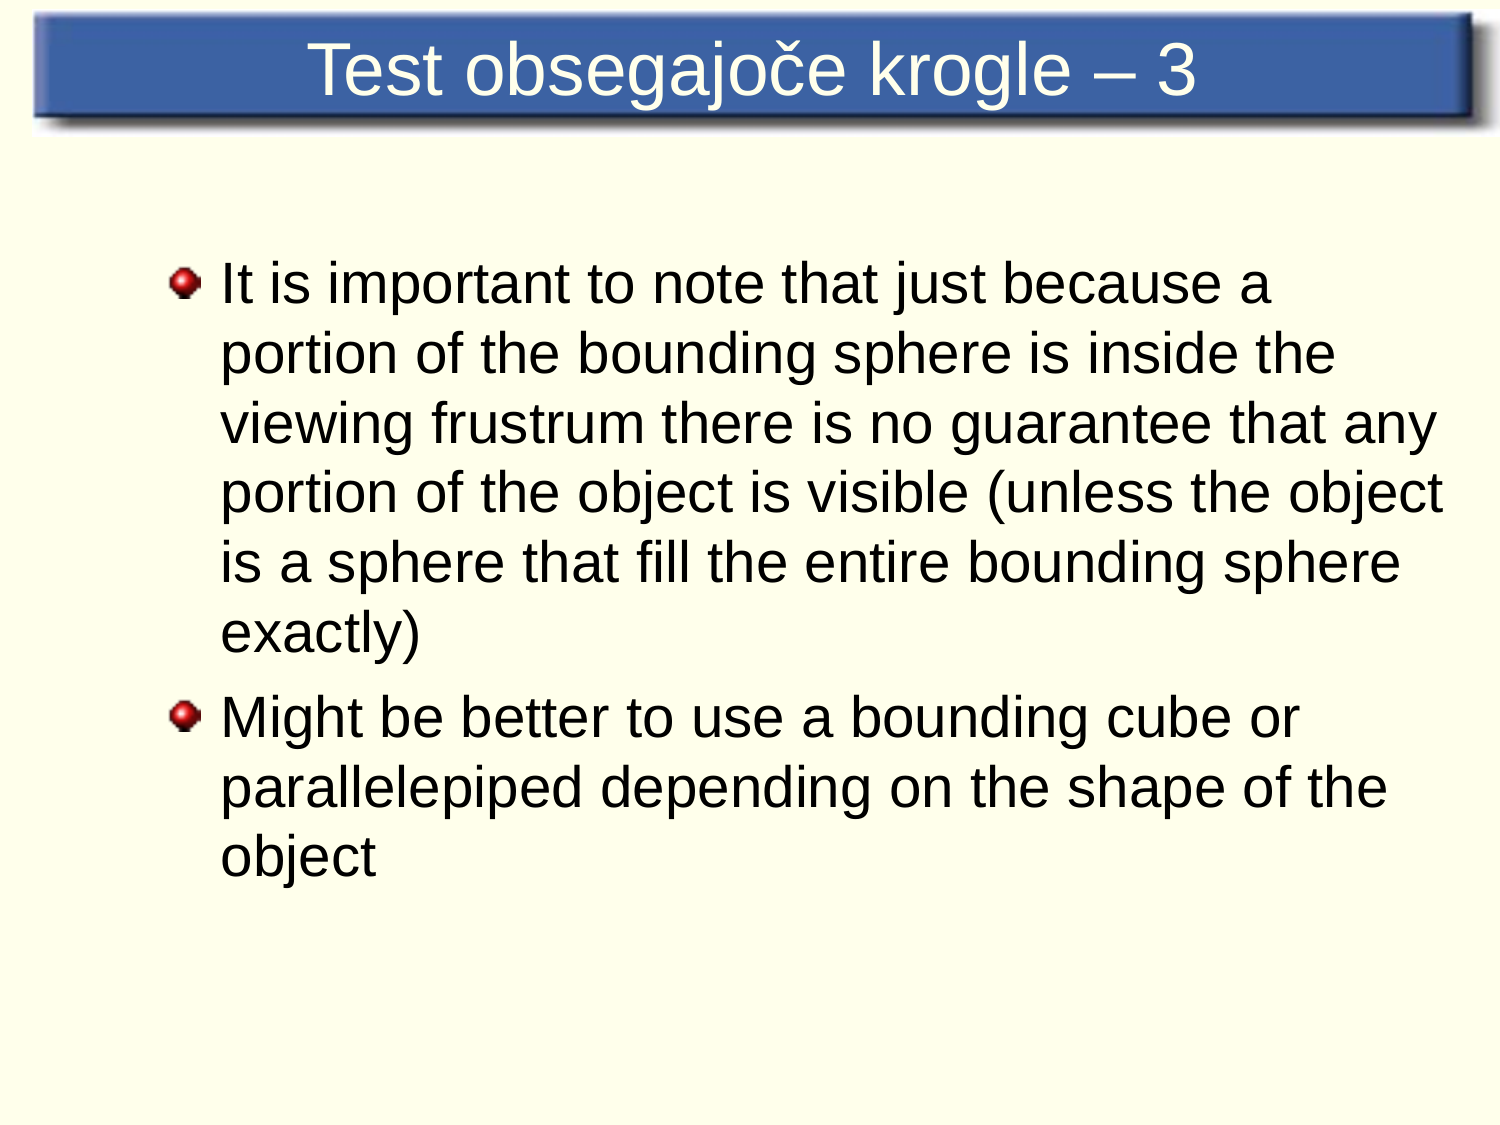

# Test obsegajoče krogle – 3
It is important to note that just because a portion of the bounding sphere is inside the viewing frustrum there is no guarantee that any portion of the object is visible (unless the object is a sphere that fill the entire bounding sphere exactly)
Might be better to use a bounding cube or parallelepiped depending on the shape of the object